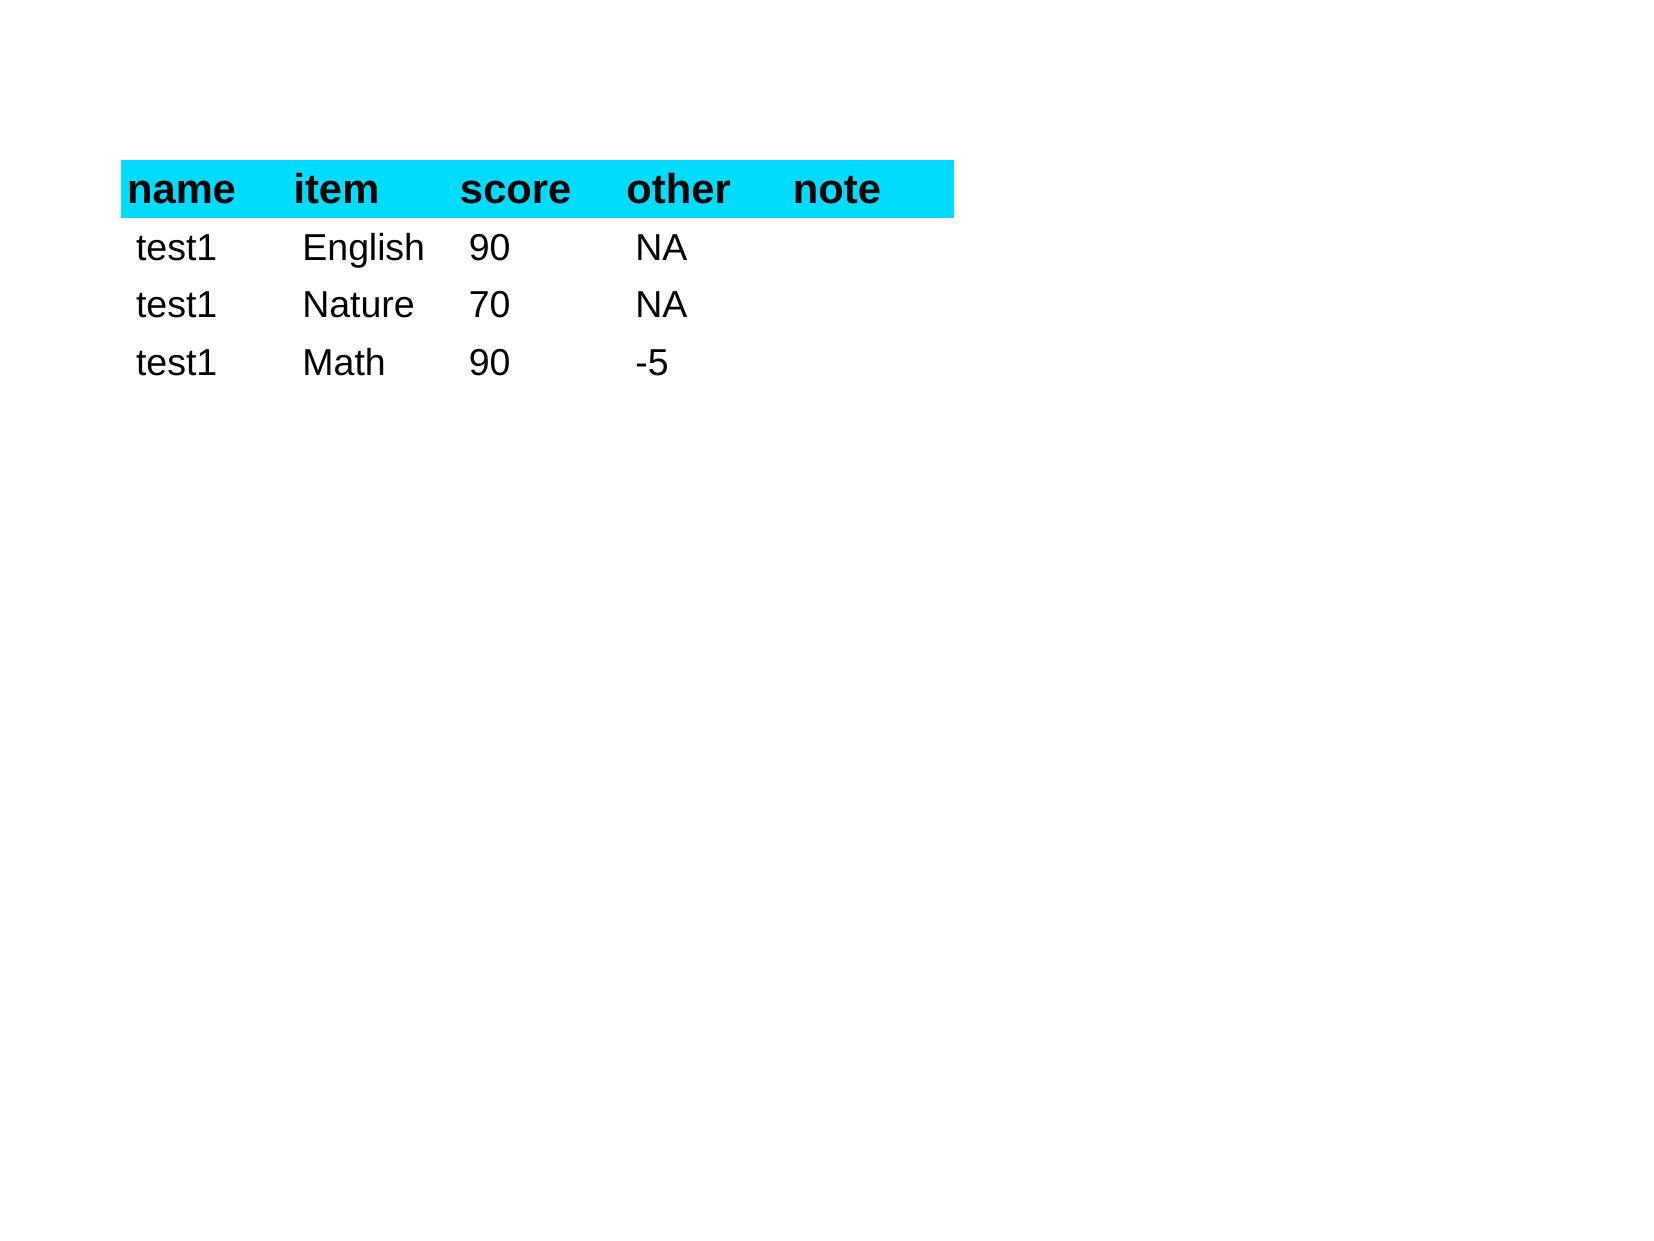

| name | item | score | other | note |
| --- | --- | --- | --- | --- |
| test1 | English | 90 | NA | |
| test1 | Nature | 70 | NA | |
| test1 | Math | 90 | -5 | |
| | | | | |